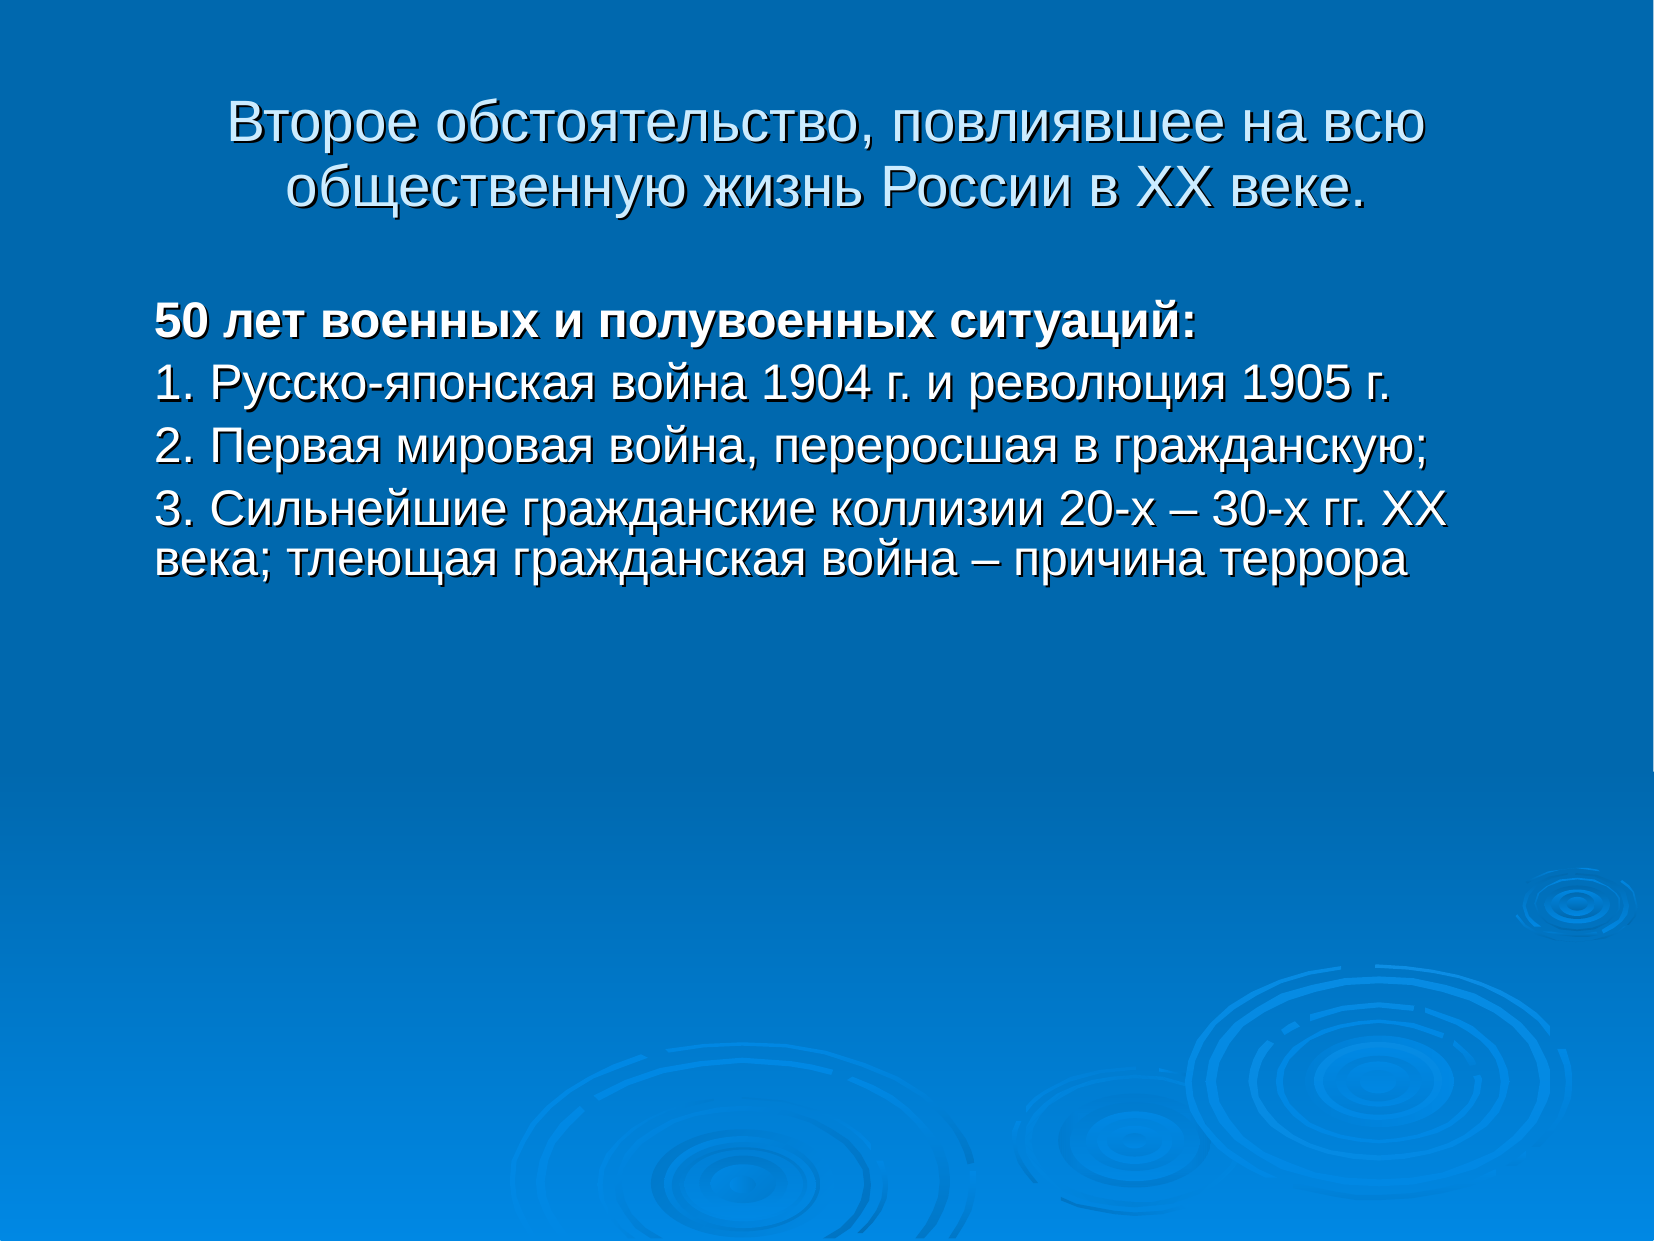

# Второе обстоятельство, повлиявшее на всю общественную жизнь России в ХХ веке.
50 лет военных и полувоенных ситуаций:
1. Русско-японская война 1904 г. и революция 1905 г.
2. Первая мировая война, переросшая в гражданскую;
3. Сильнейшие гражданские коллизии 20-х – 30-х гг. ХХ века; тлеющая гражданская война – причина террора